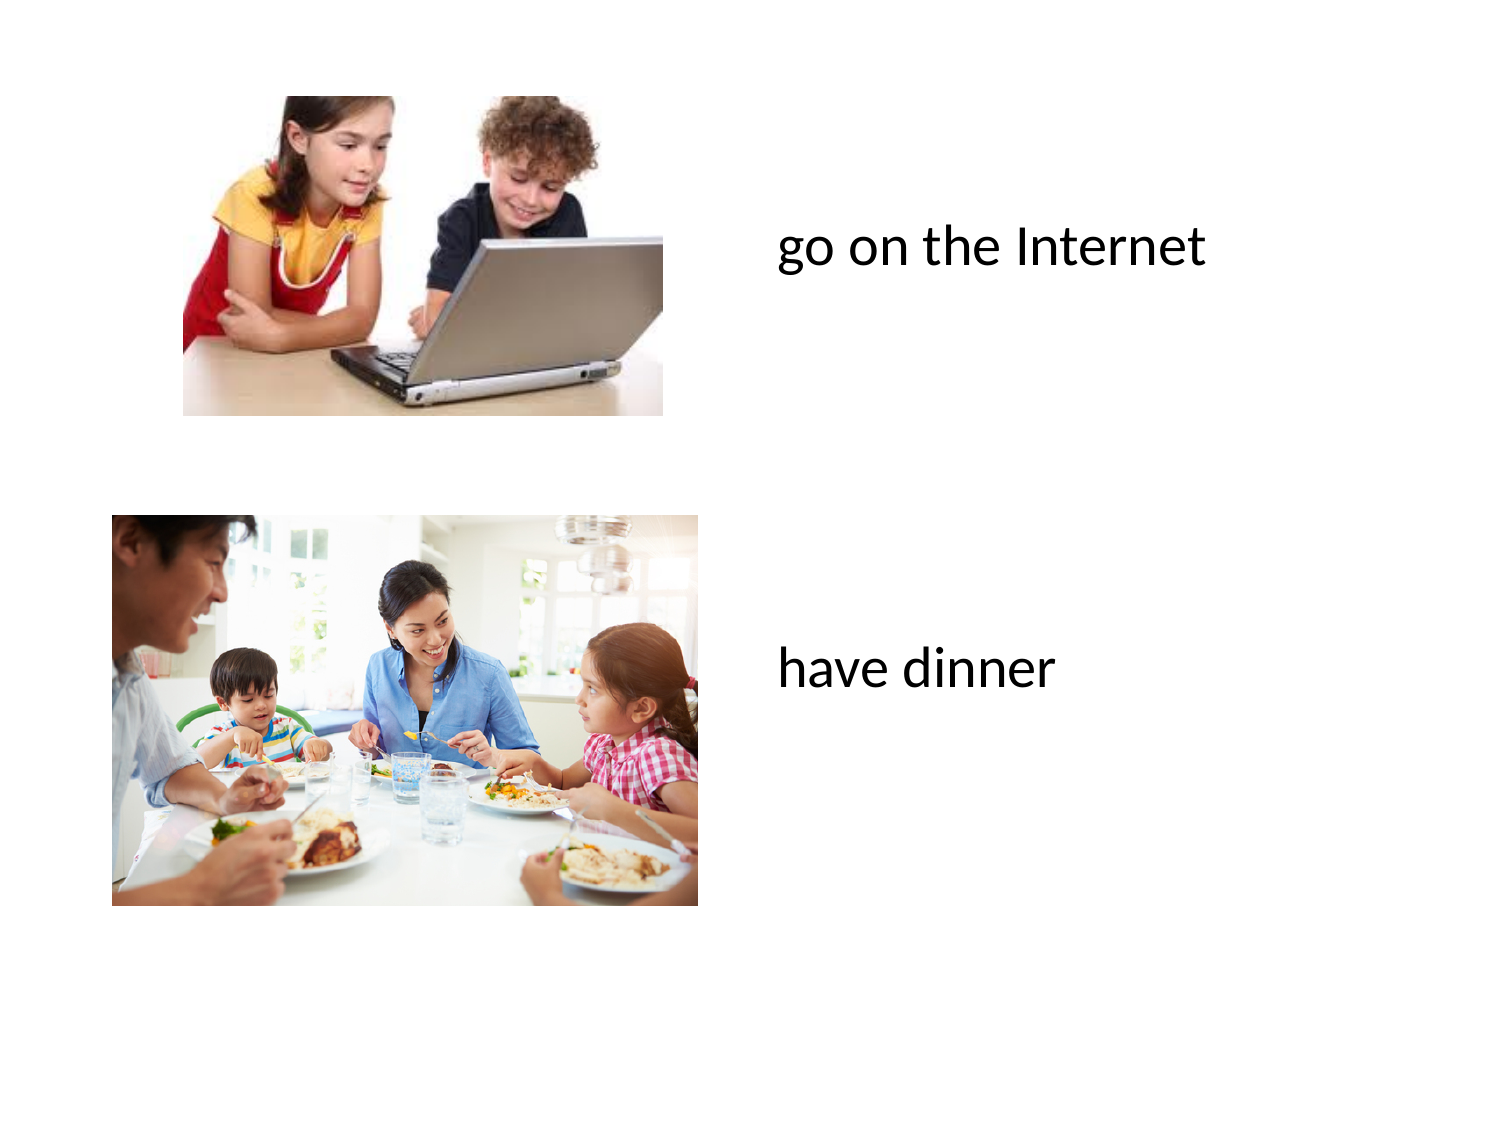

go on the Internet
have dinner
#